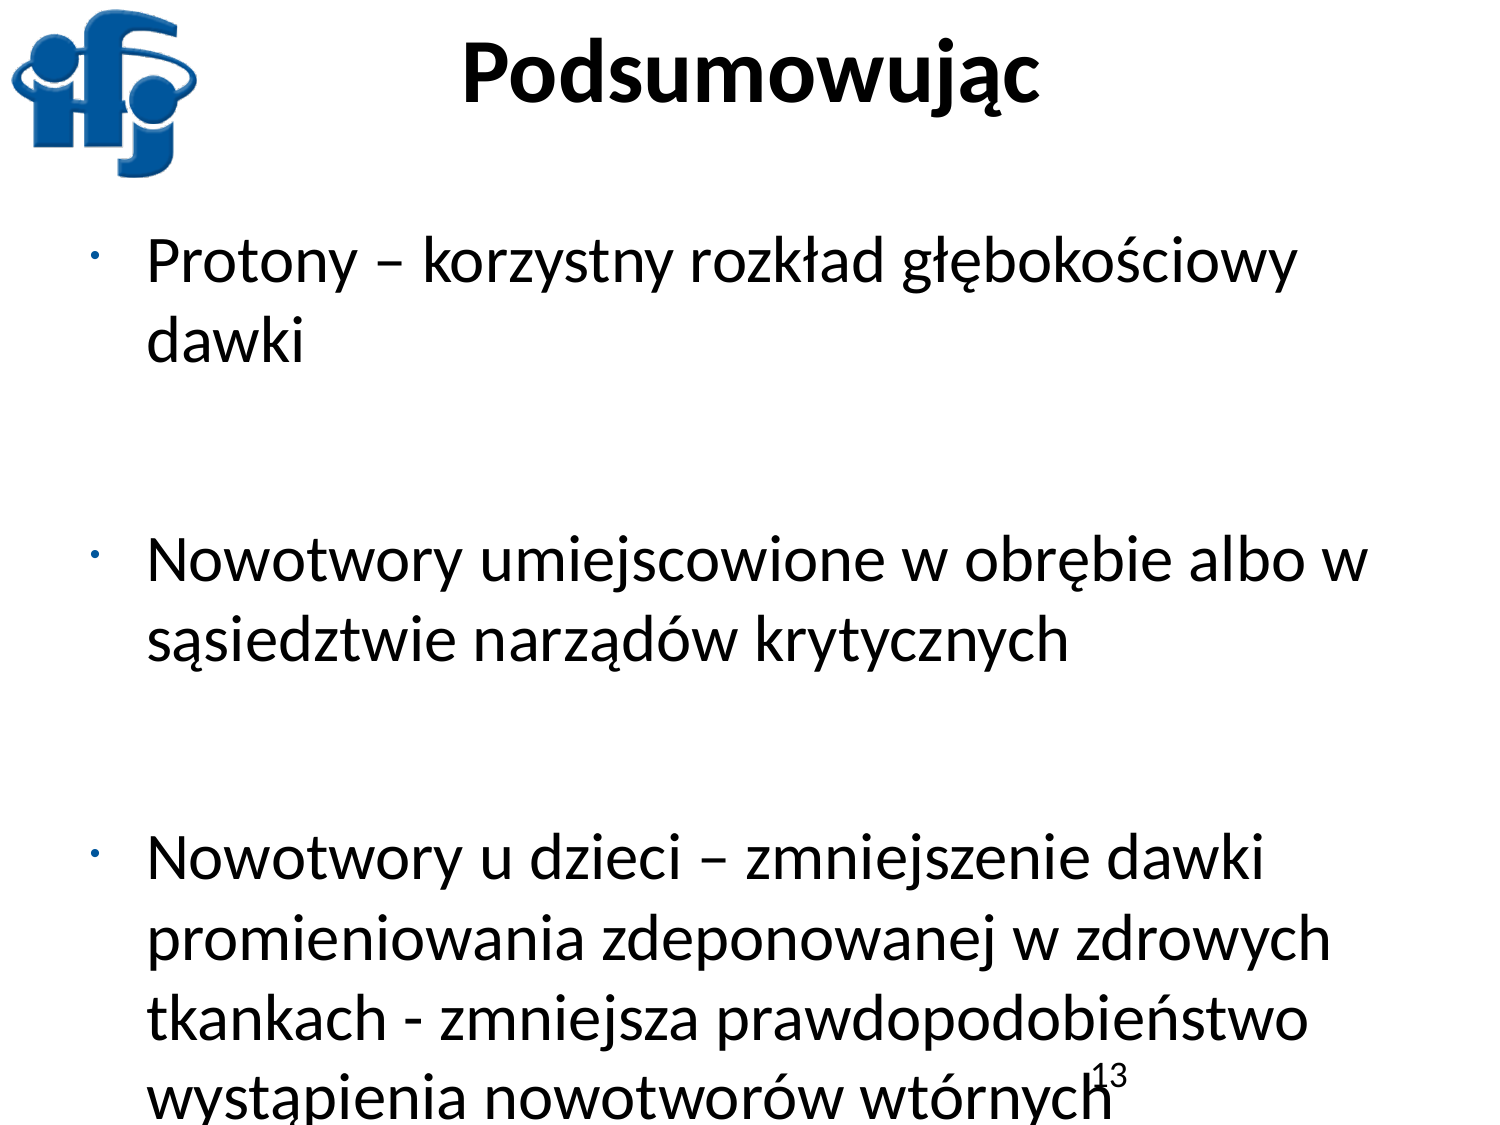

# Podsumowując
Protony – korzystny rozkład głębokościowy dawki
Nowotwory umiejscowione w obrębie albo w sąsiedztwie narządów krytycznych
Nowotwory u dzieci – zmniejszenie dawki promieniowania zdeponowanej w zdrowych tkankach - zmniejsza prawdopodobieństwo wystąpienia nowotworów wtórnych
Centrum Cyklotronowe Bronowice
dwa stanowiska Gantry z ołówkową wiązką skanującą
Stanowisko radioterapii nowotworów oka w horyzontalną wiązką rozproszoną